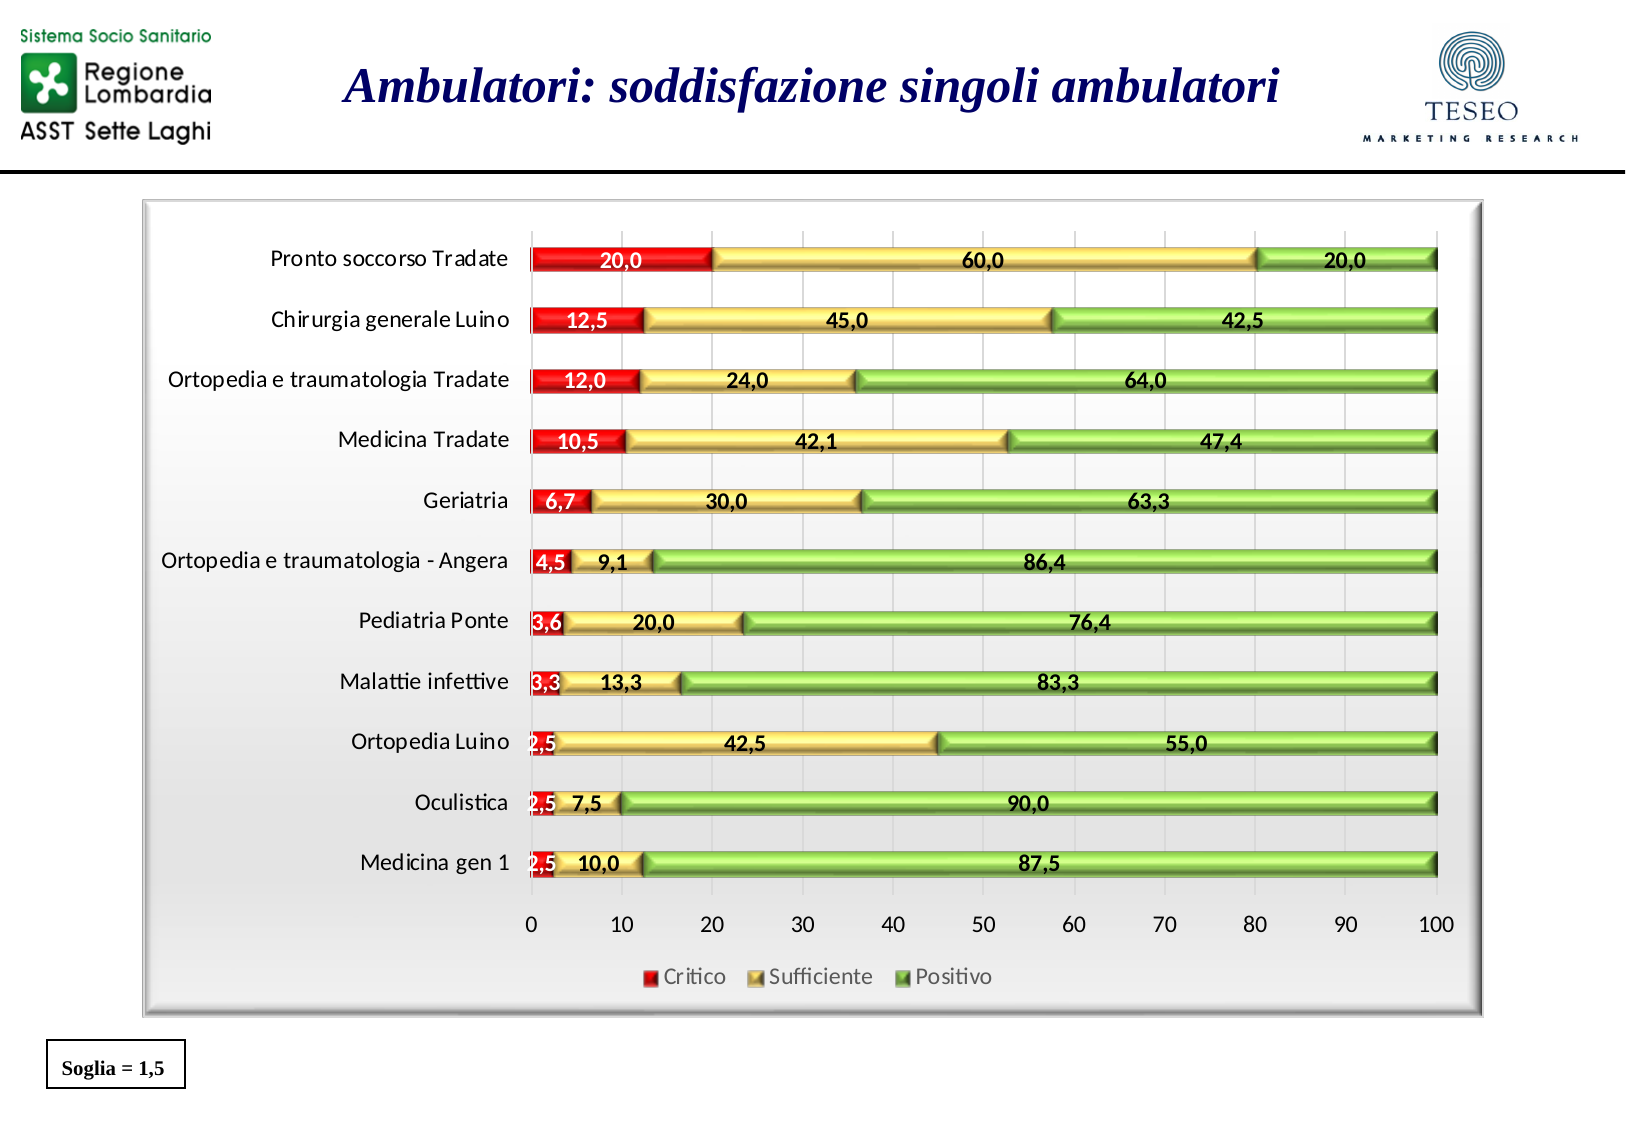

Ambulatori: soddisfazione singoli ambulatori
Soglia = 1,5